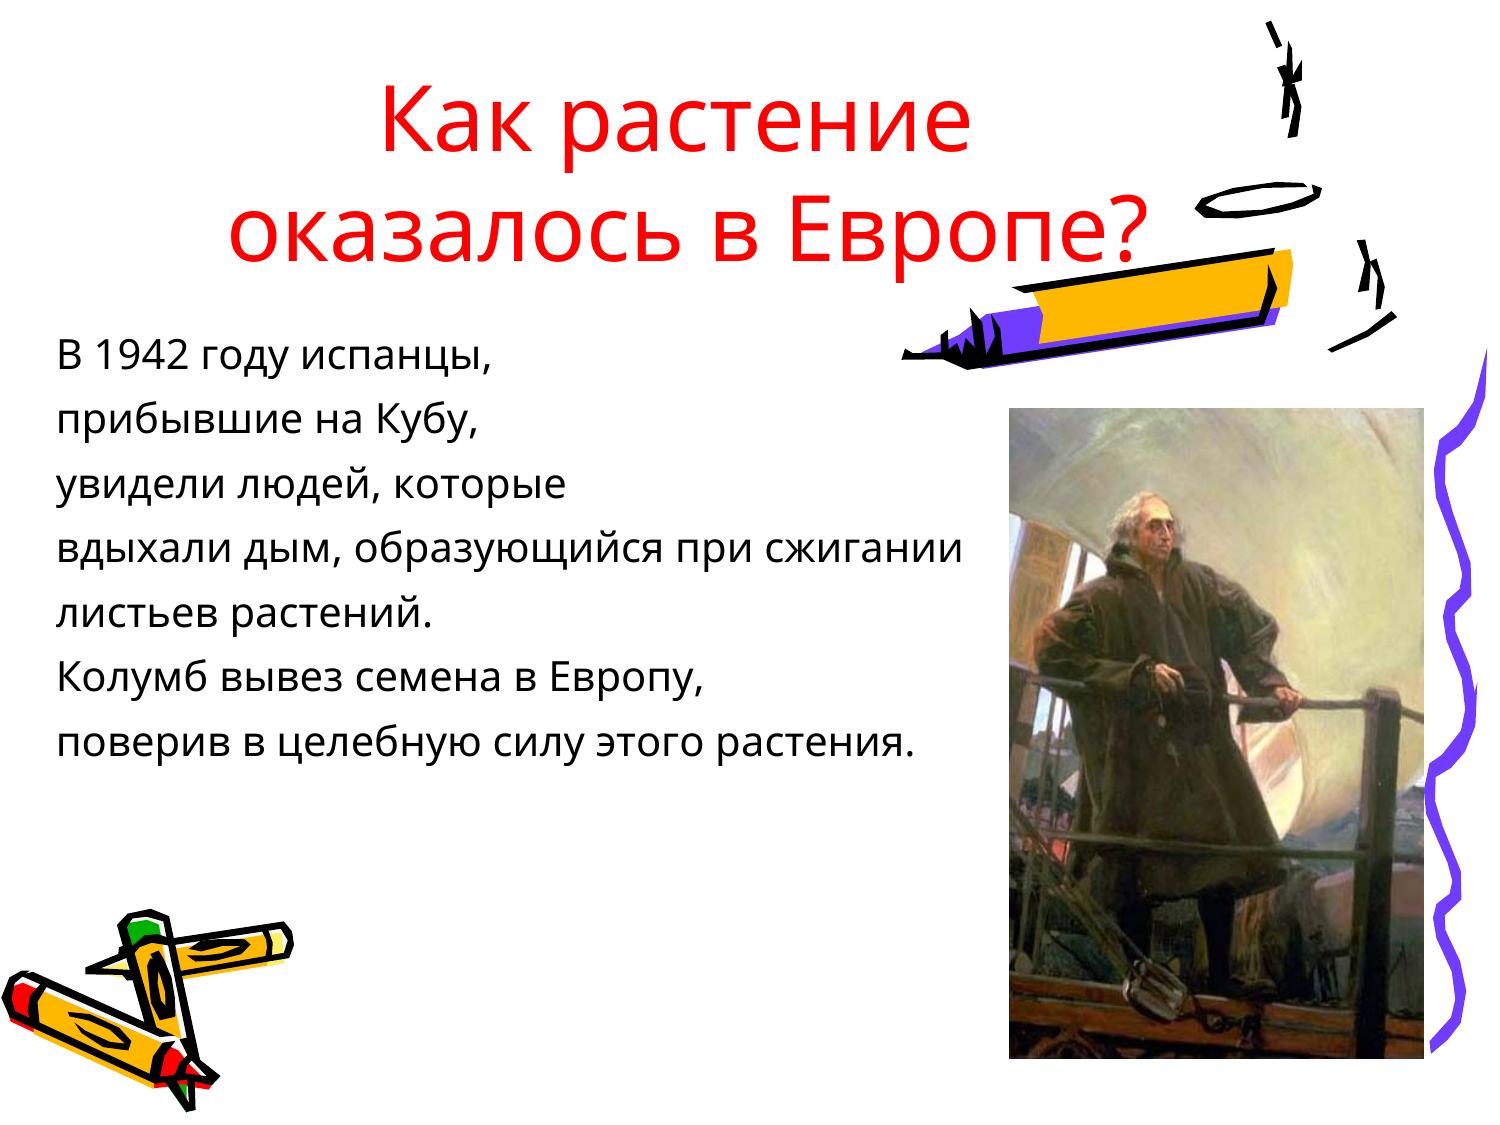

# Как растение оказалось в Европе?
В 1942 году испанцы,
прибывшие на Кубу,
увидели людей, которые
вдыхали дым, образующийся при сжигании
листьев растений.
Колумб вывез семена в Европу,
поверив в целебную силу этого растения.